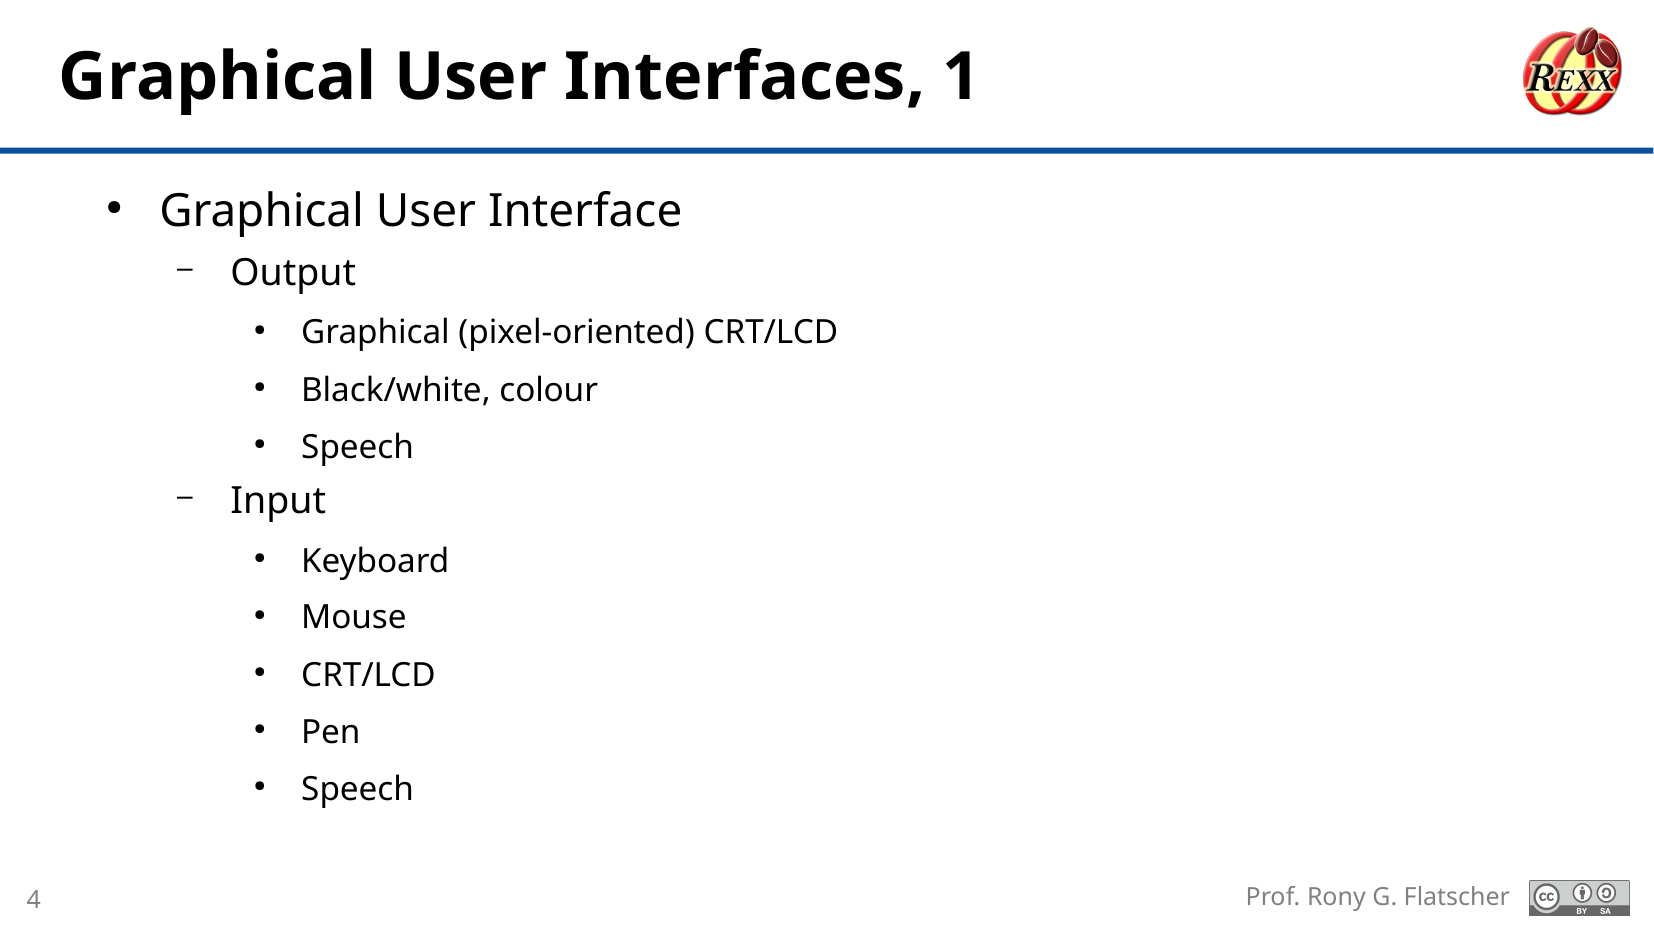

# Graphical User Interfaces, 1
Graphical User Interface
Output
Graphical (pixel-oriented) CRT/LCD
Black/white, colour
Speech
Input
Keyboard
Mouse
CRT/LCD
Pen
Speech